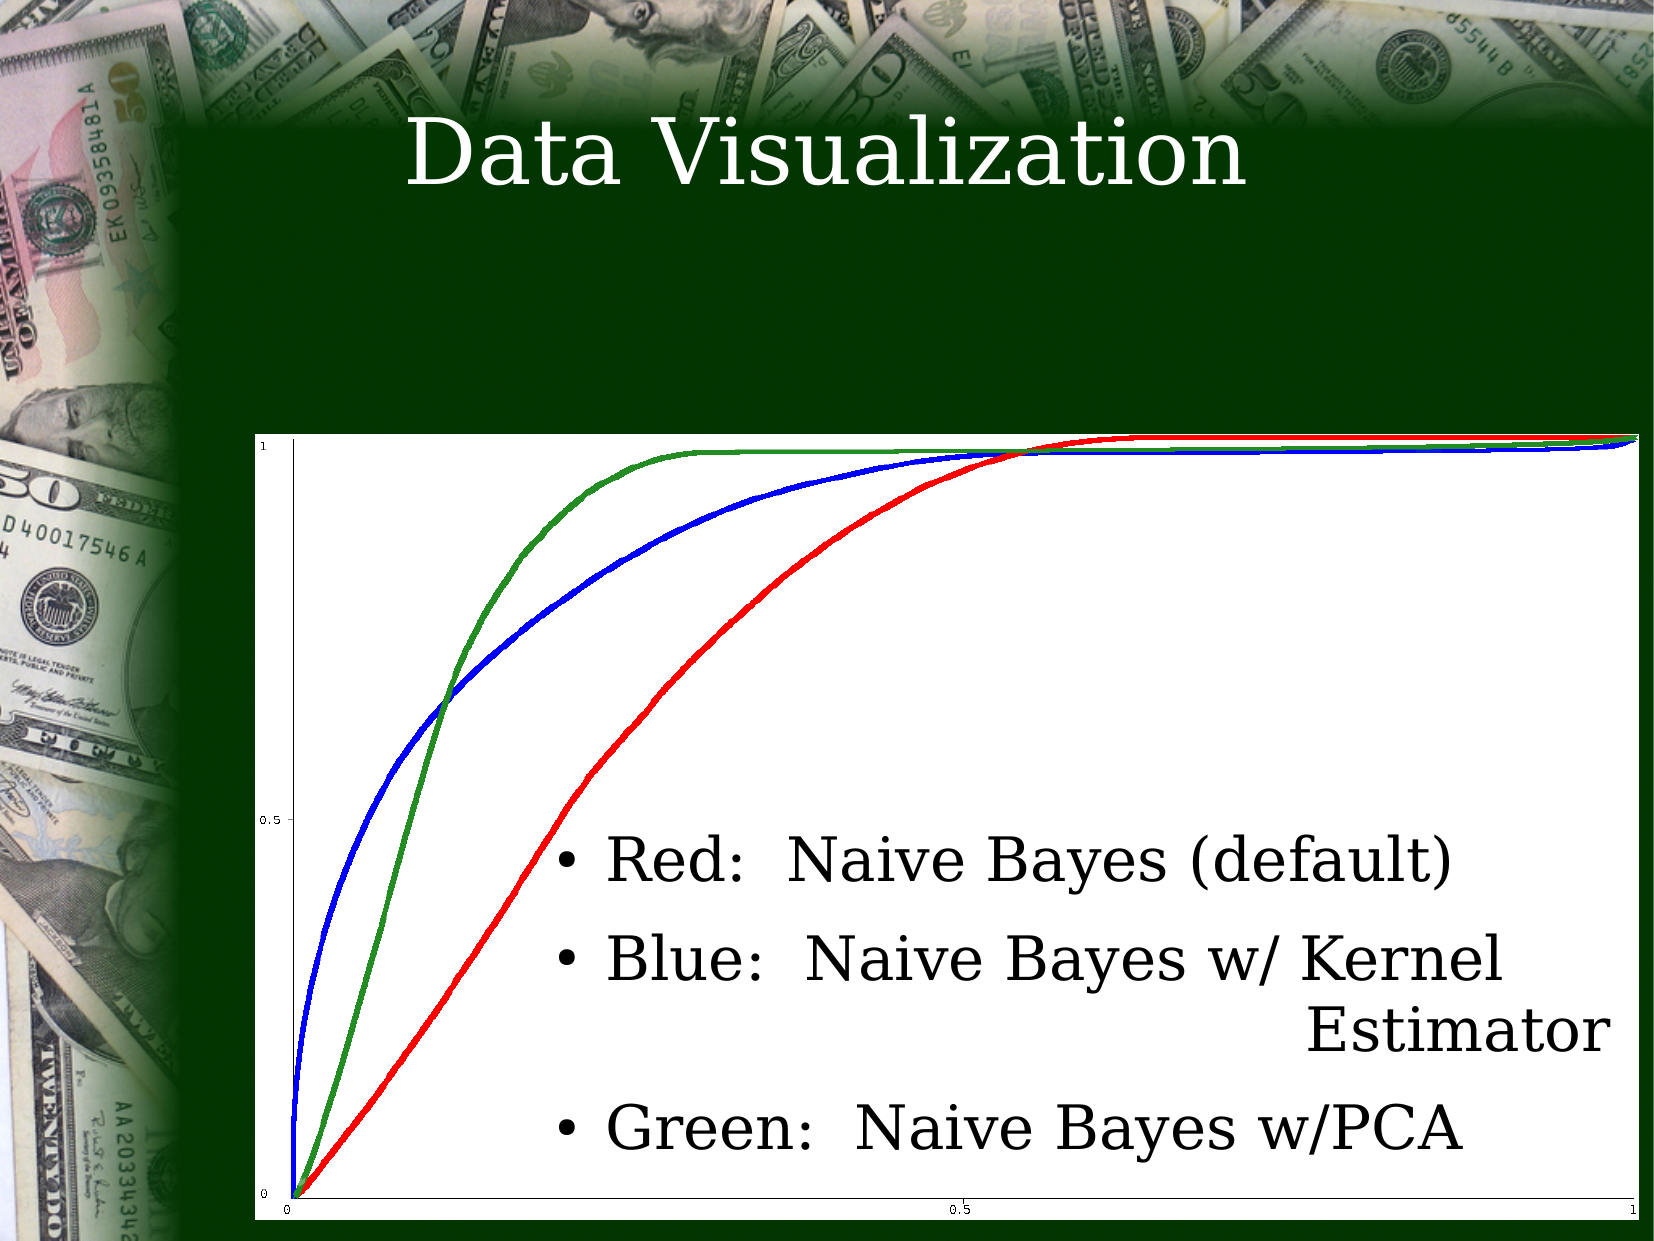

# Data Visualization
Red: Naive Bayes (default)
Blue: Naive Bayes w/ Kernel
 Estimator
Green: Naive Bayes w/PCA